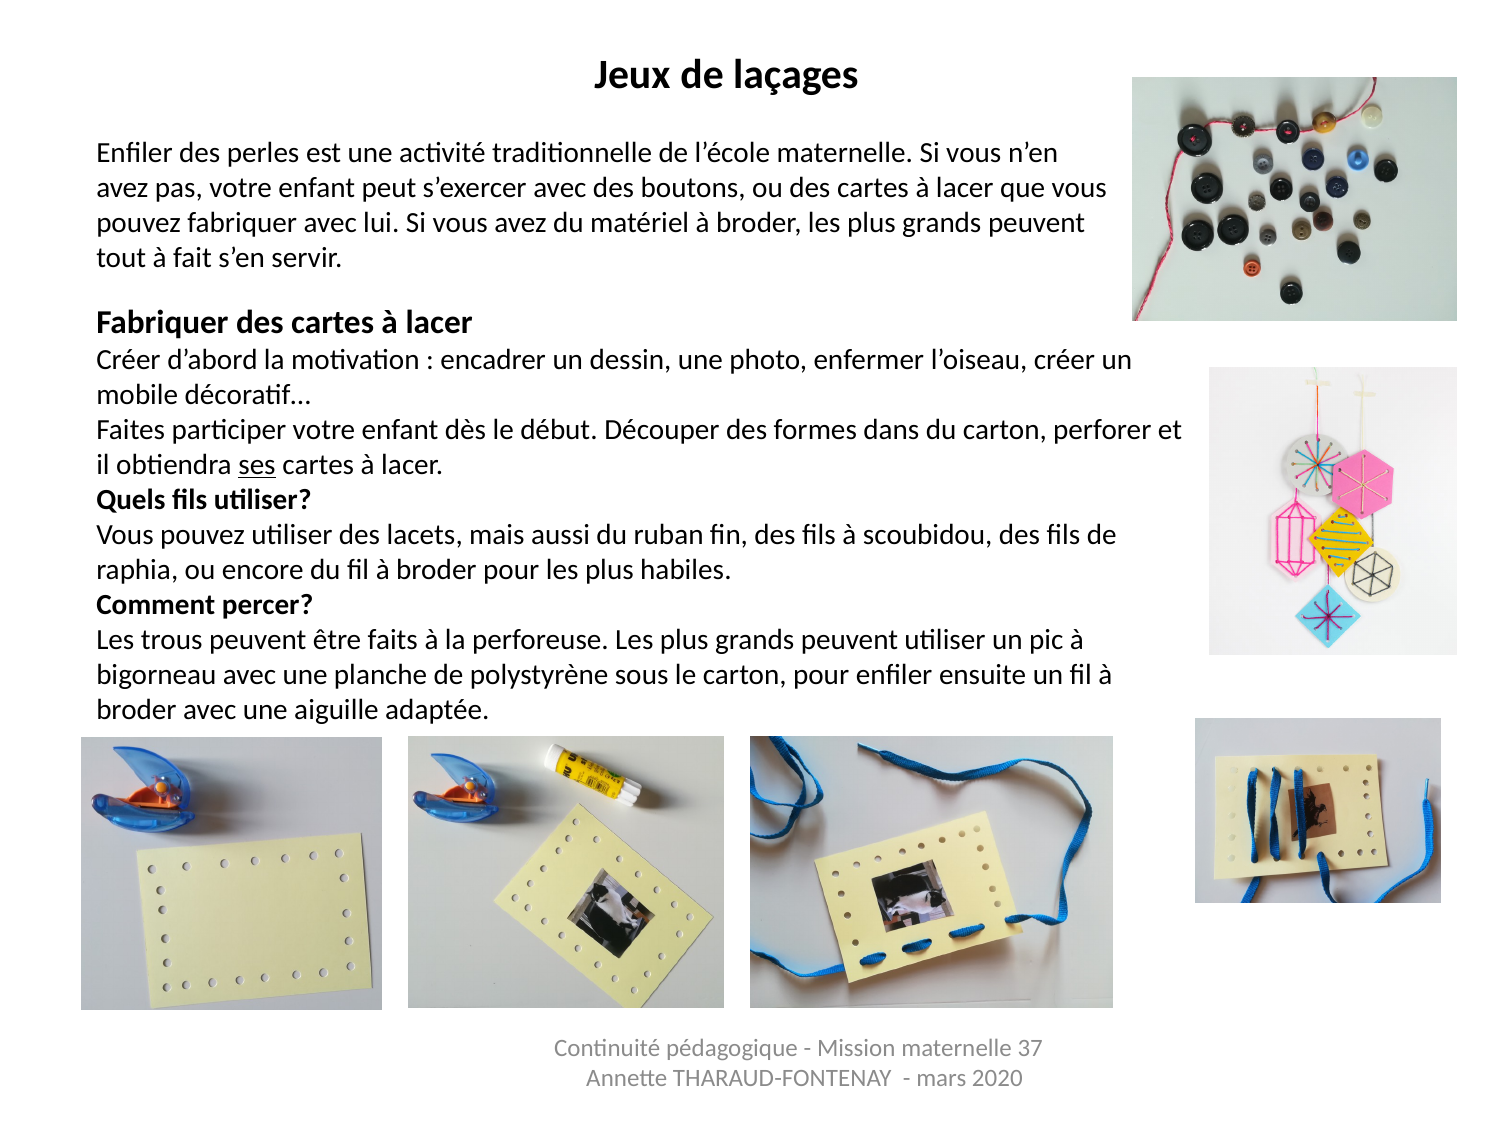

Jeux de laçages
Enfiler des perles est une activité traditionnelle de l’école maternelle. Si vous n’en avez pas, votre enfant peut s’exercer avec des boutons, ou des cartes à lacer que vous pouvez fabriquer avec lui. Si vous avez du matériel à broder, les plus grands peuvent tout à fait s’en servir.
Fabriquer des cartes à lacer
Créer d’abord la motivation : encadrer un dessin, une photo, enfermer l’oiseau, créer un mobile décoratif…
Faites participer votre enfant dès le début. Découper des formes dans du carton, perforer et il obtiendra ses cartes à lacer.
Quels fils utiliser?
Vous pouvez utiliser des lacets, mais aussi du ruban fin, des fils à scoubidou, des fils de raphia, ou encore du fil à broder pour les plus habiles.
Comment percer?
Les trous peuvent être faits à la perforeuse. Les plus grands peuvent utiliser un pic à bigorneau avec une planche de polystyrène sous le carton, pour enfiler ensuite un fil à broder avec une aiguille adaptée.
Continuité pédagogique - Mission maternelle 37
Annette THARAUD-FONTENAY - mars 2020